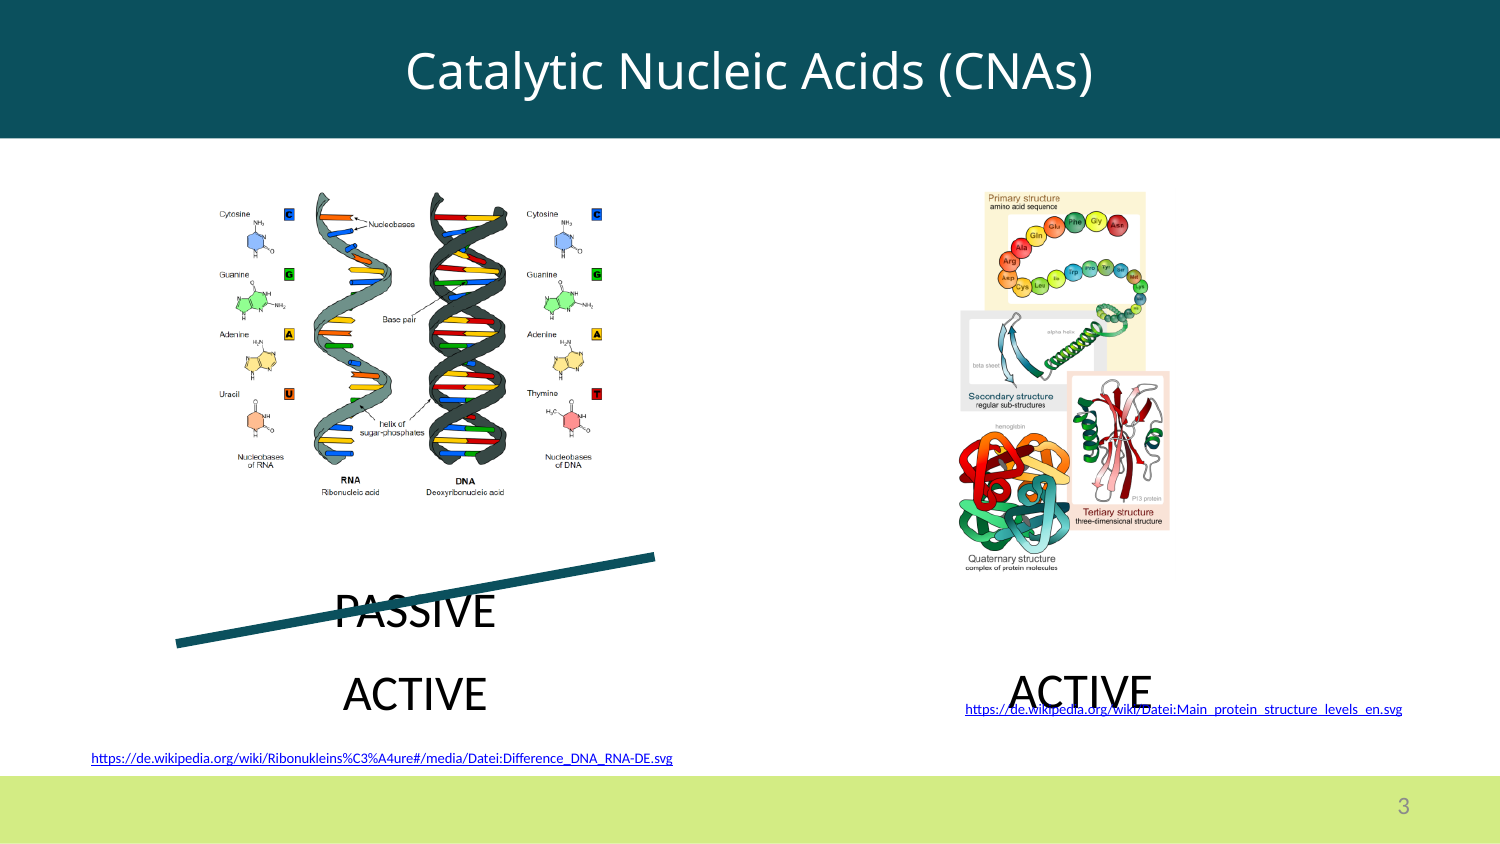

Catalytic Nucleic Acids (CNAs)
PASSIVE
ACTIVE
ACTIVE
https://de.wikipedia.org/wiki/Datei:Main_protein_structure_levels_en.svg
https://de.wikipedia.org/wiki/Ribonukleins%C3%A4ure#/media/Datei:Difference_DNA_RNA-DE.svg